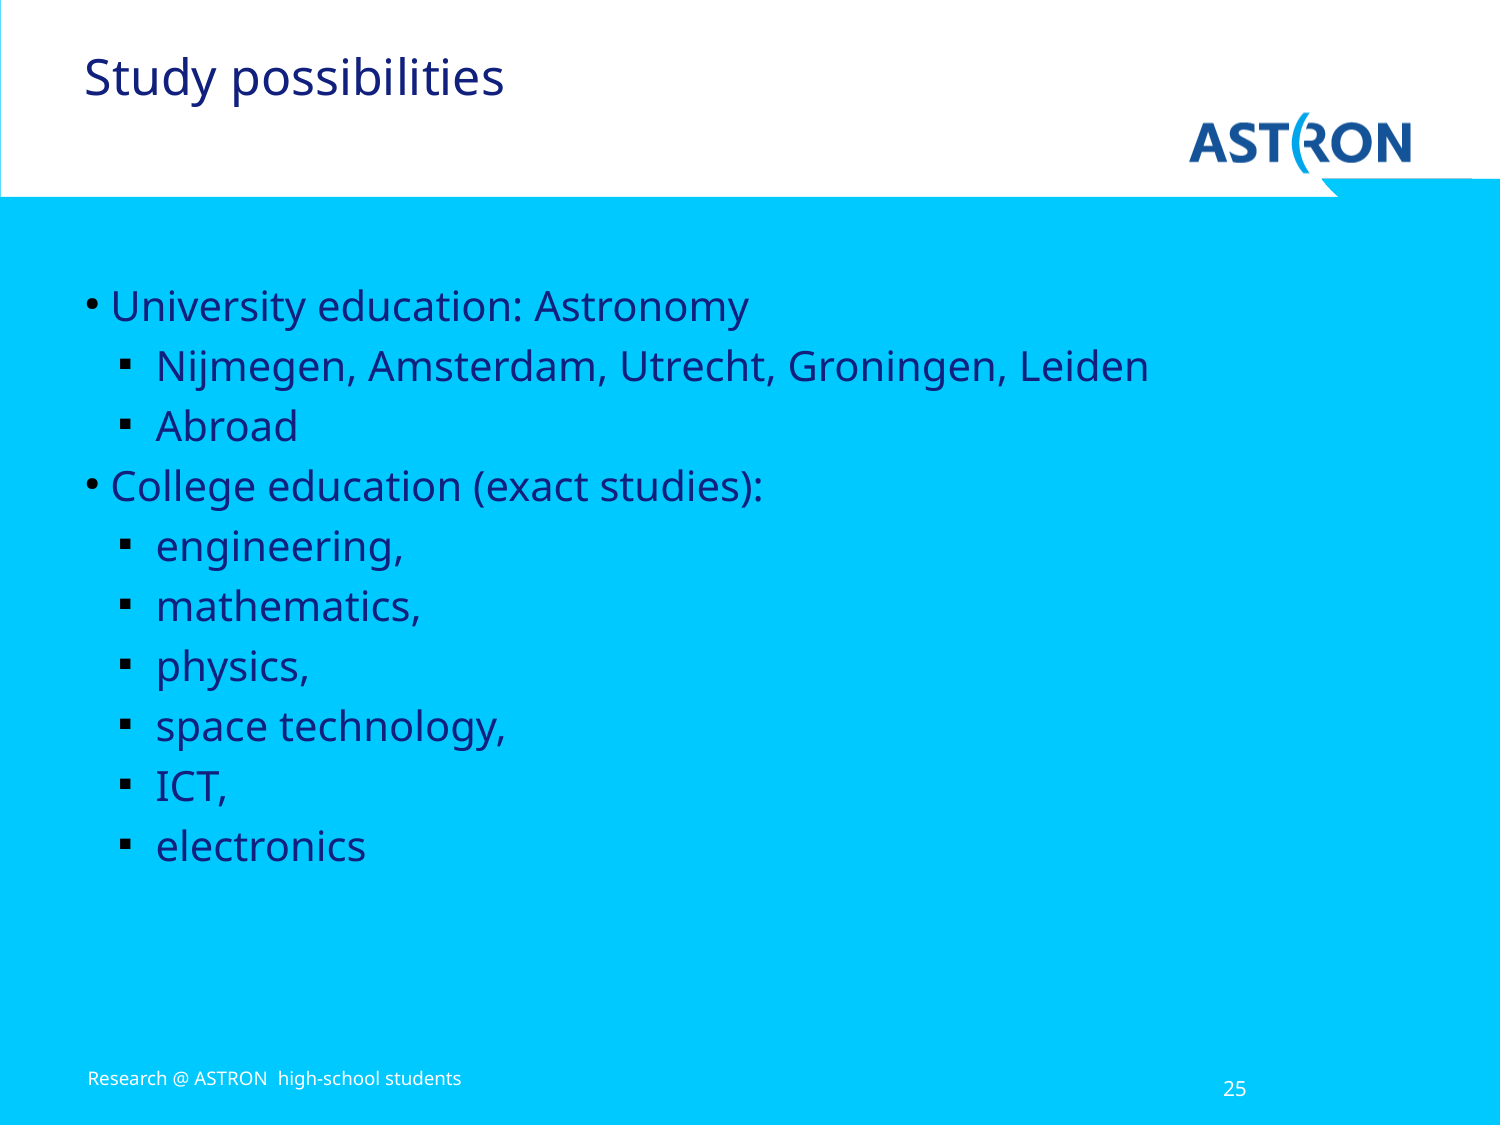

Study possibilities
 University education: Astronomy
Nijmegen, Amsterdam, Utrecht, Groningen, Leiden
Abroad
 College education (exact studies):
engineering,
mathematics,
physics,
space technology,
ICT,
electronics
Research @ ASTRON high-school students